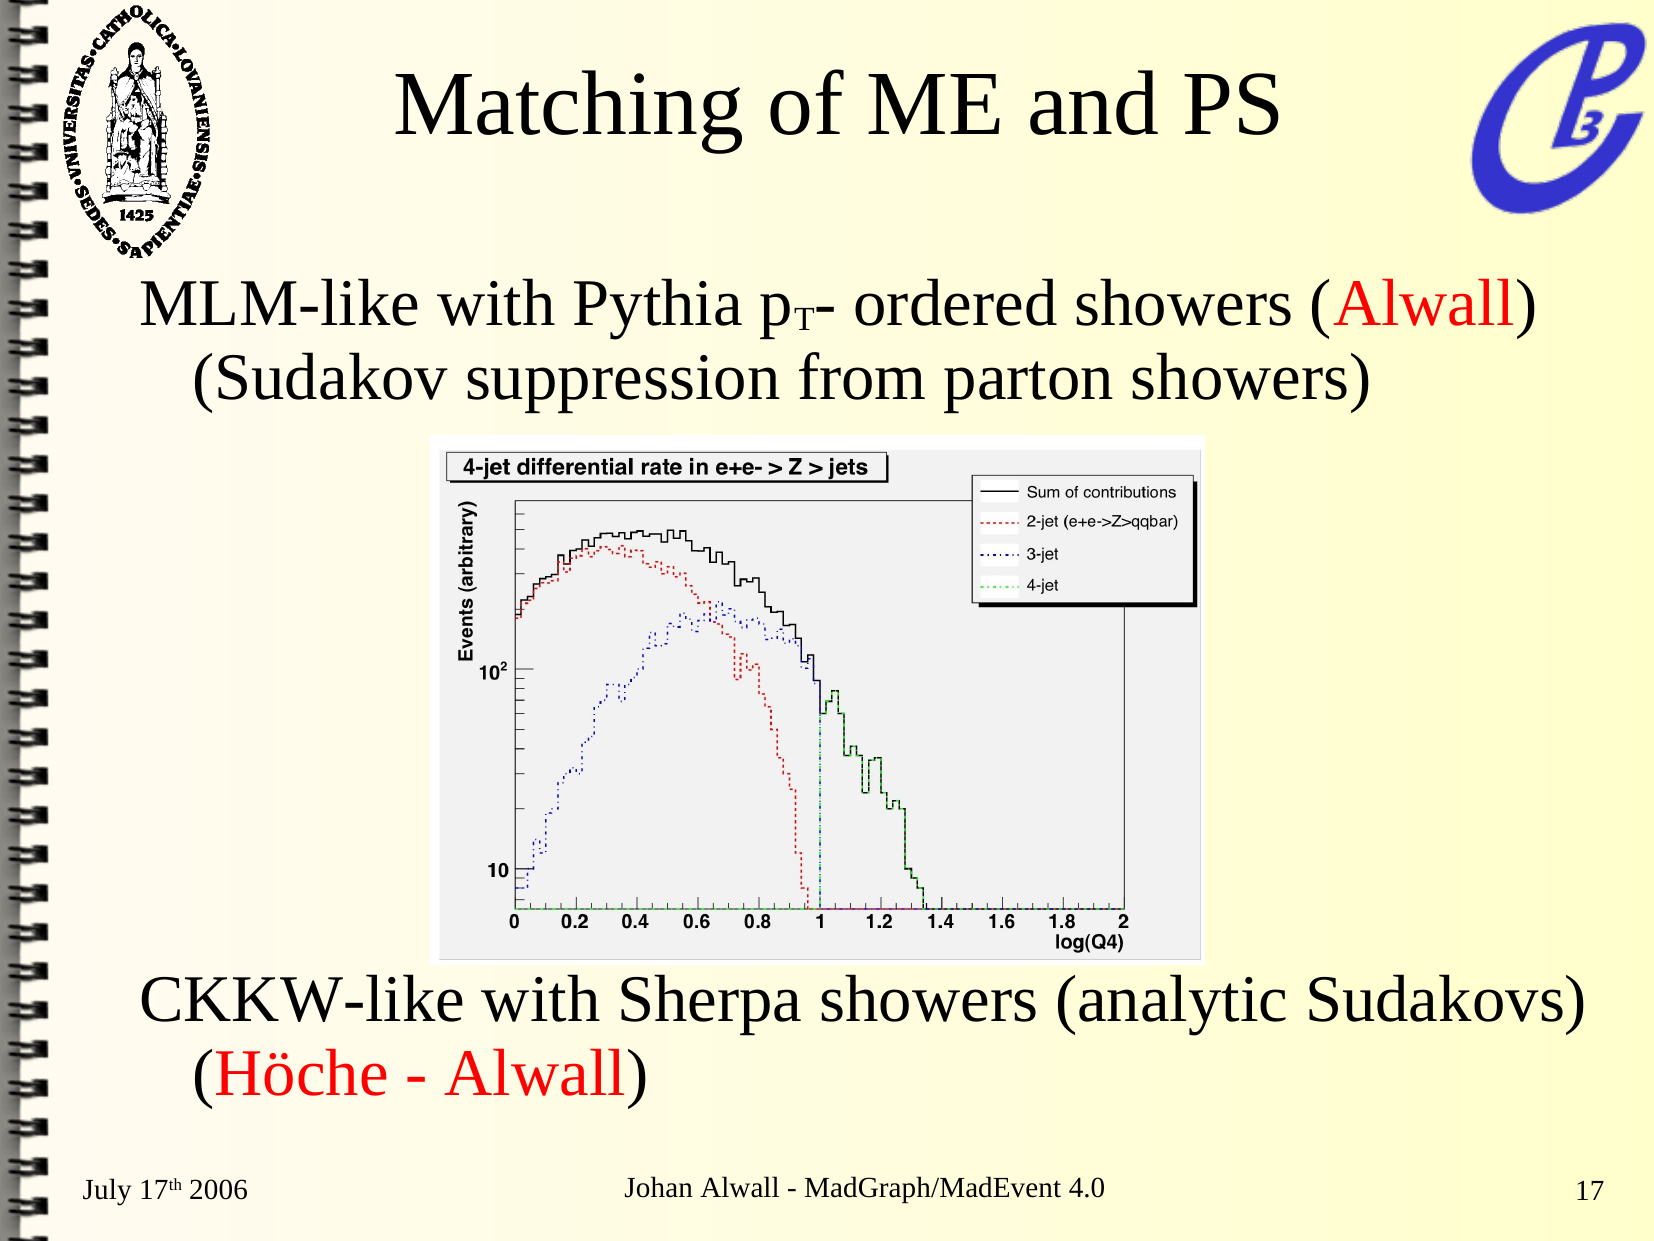

# Matching of ME and PS
MLM-like with Pythia pT- ordered showers (Alwall) (Sudakov suppression from parton showers)
CKKW-like with Sherpa showers (analytic Sudakovs) (Höche - Alwall)
Johan Alwall - MadGraph/MadEvent 4.0
July 17 2006
17